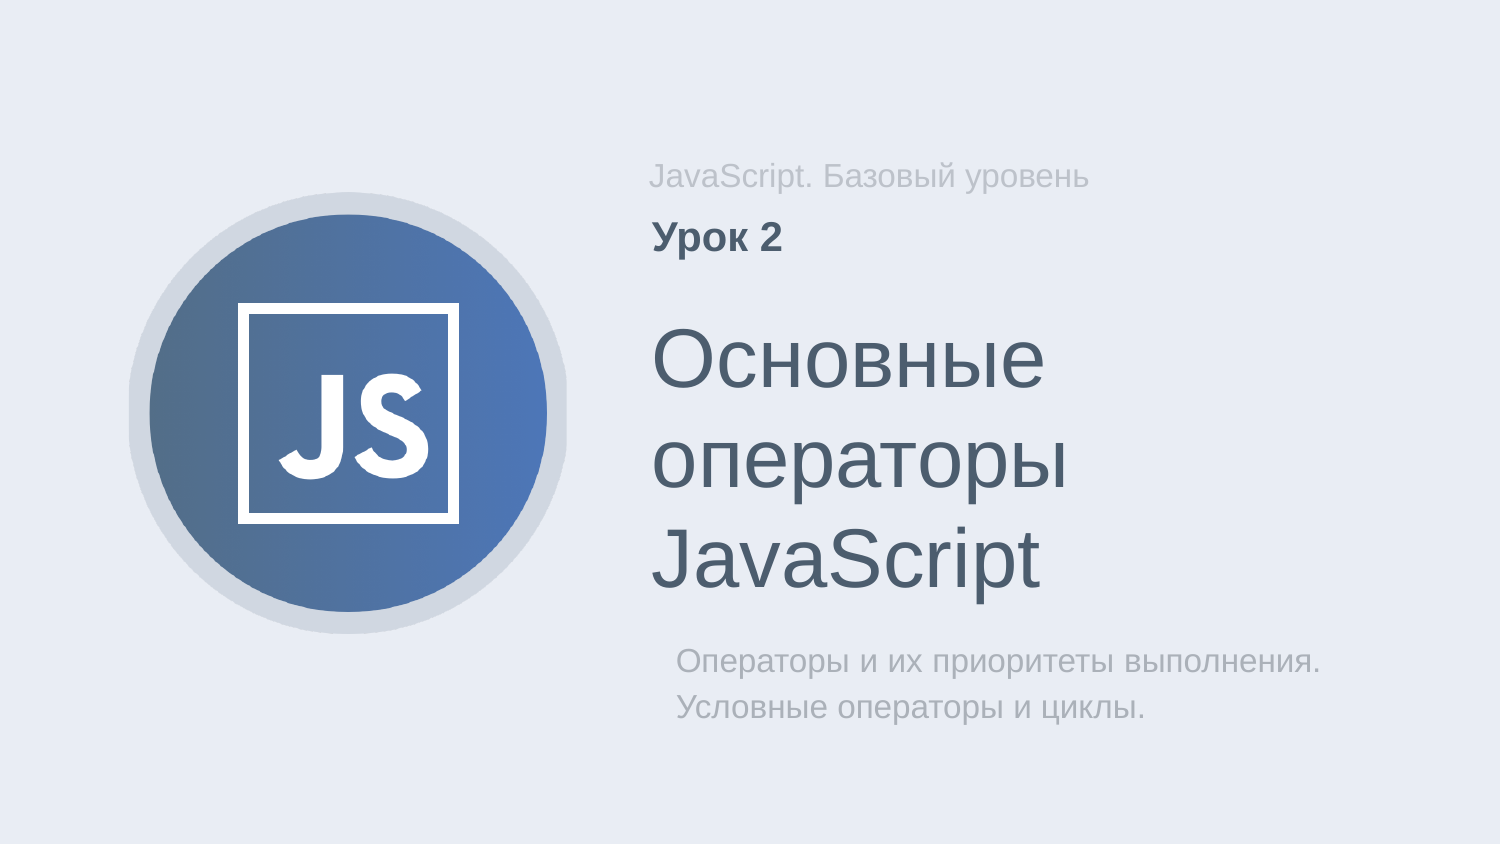

# JavaScript. Базовый уровень
Урок 2
Основные операторы JavaScript
Операторы и их приоритеты выполнения. Условные операторы и циклы.